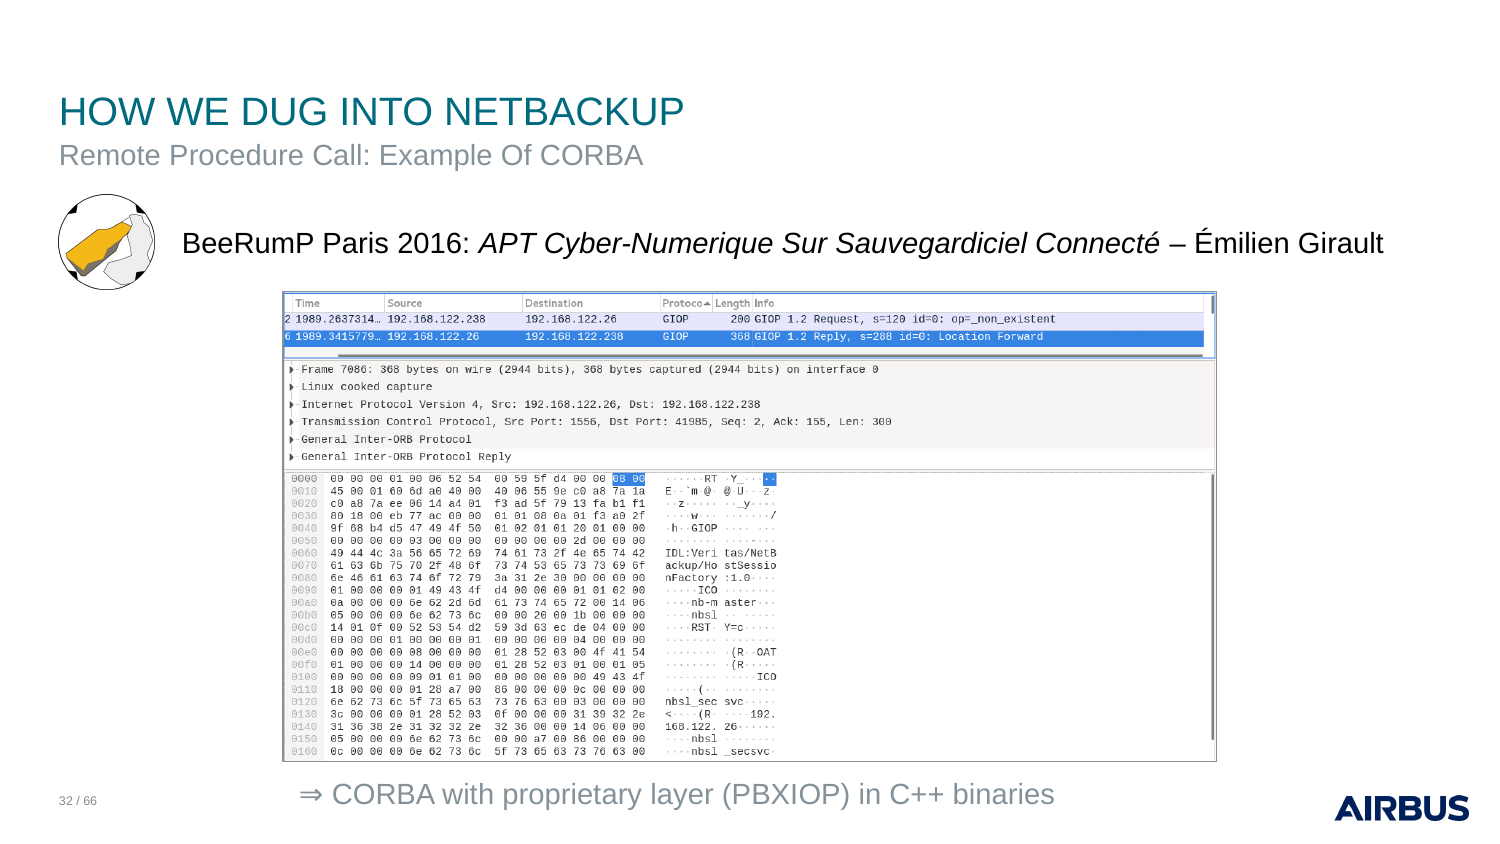

# HOW WE DUG INTO NETBACKUP Remote Procedure Call: Example Of CORBA
BeeRumP Paris 2016: APT Cyber-Numerique Sur Sauvegardiciel Connecté – Émilien Girault
⇒ CORBA with proprietary layer (PBXIOP) in C++ binaries